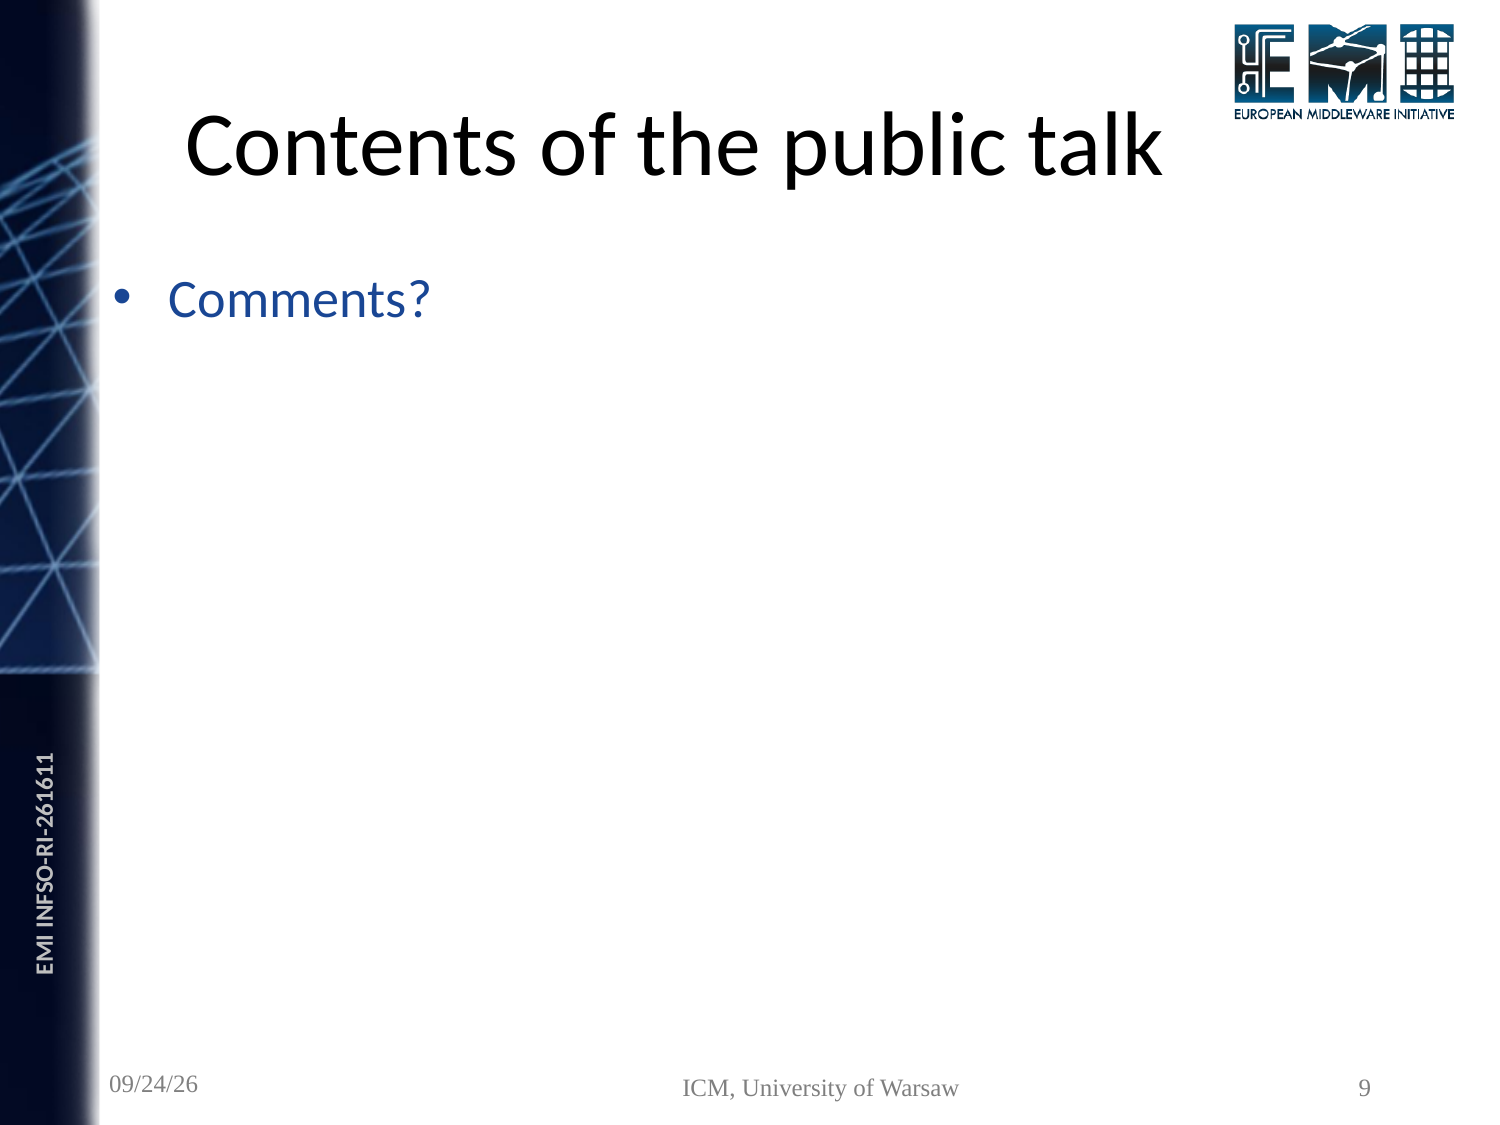

# Contents of the public talk
Comments?
9